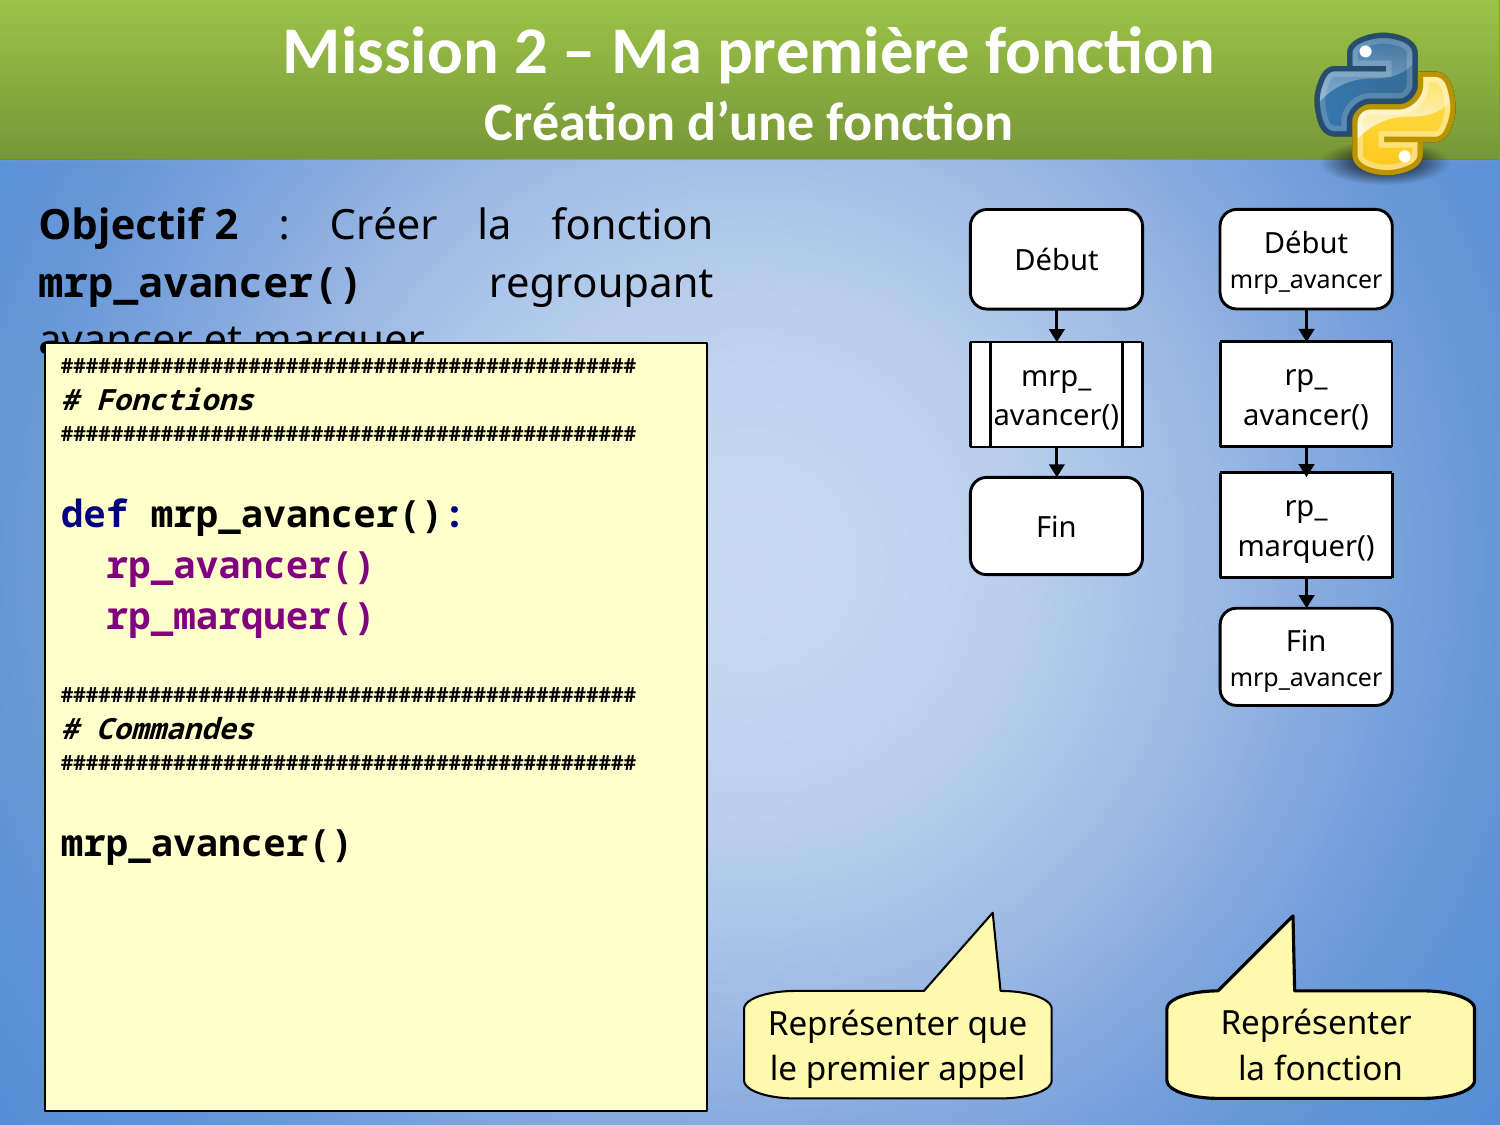

Mission 2 – Ma première fonction
Création d’une fonction
Objectif 2 : Créer la fonction mrp_avancer() regroupant avancer et marquer.
Début
mrp_
avancer()
Fin
Début
mrp_avancer
rp_
avancer()
rp_
marquer()
Fin
mrp_avancer
##############################################
# Fonctions
##############################################
def mrp_avancer():
 rp_avancer()
 rp_marquer()
##############################################
# Commandes
##############################################
mrp_avancer()
Représenter
la fonction
Représenter que
le premier appel